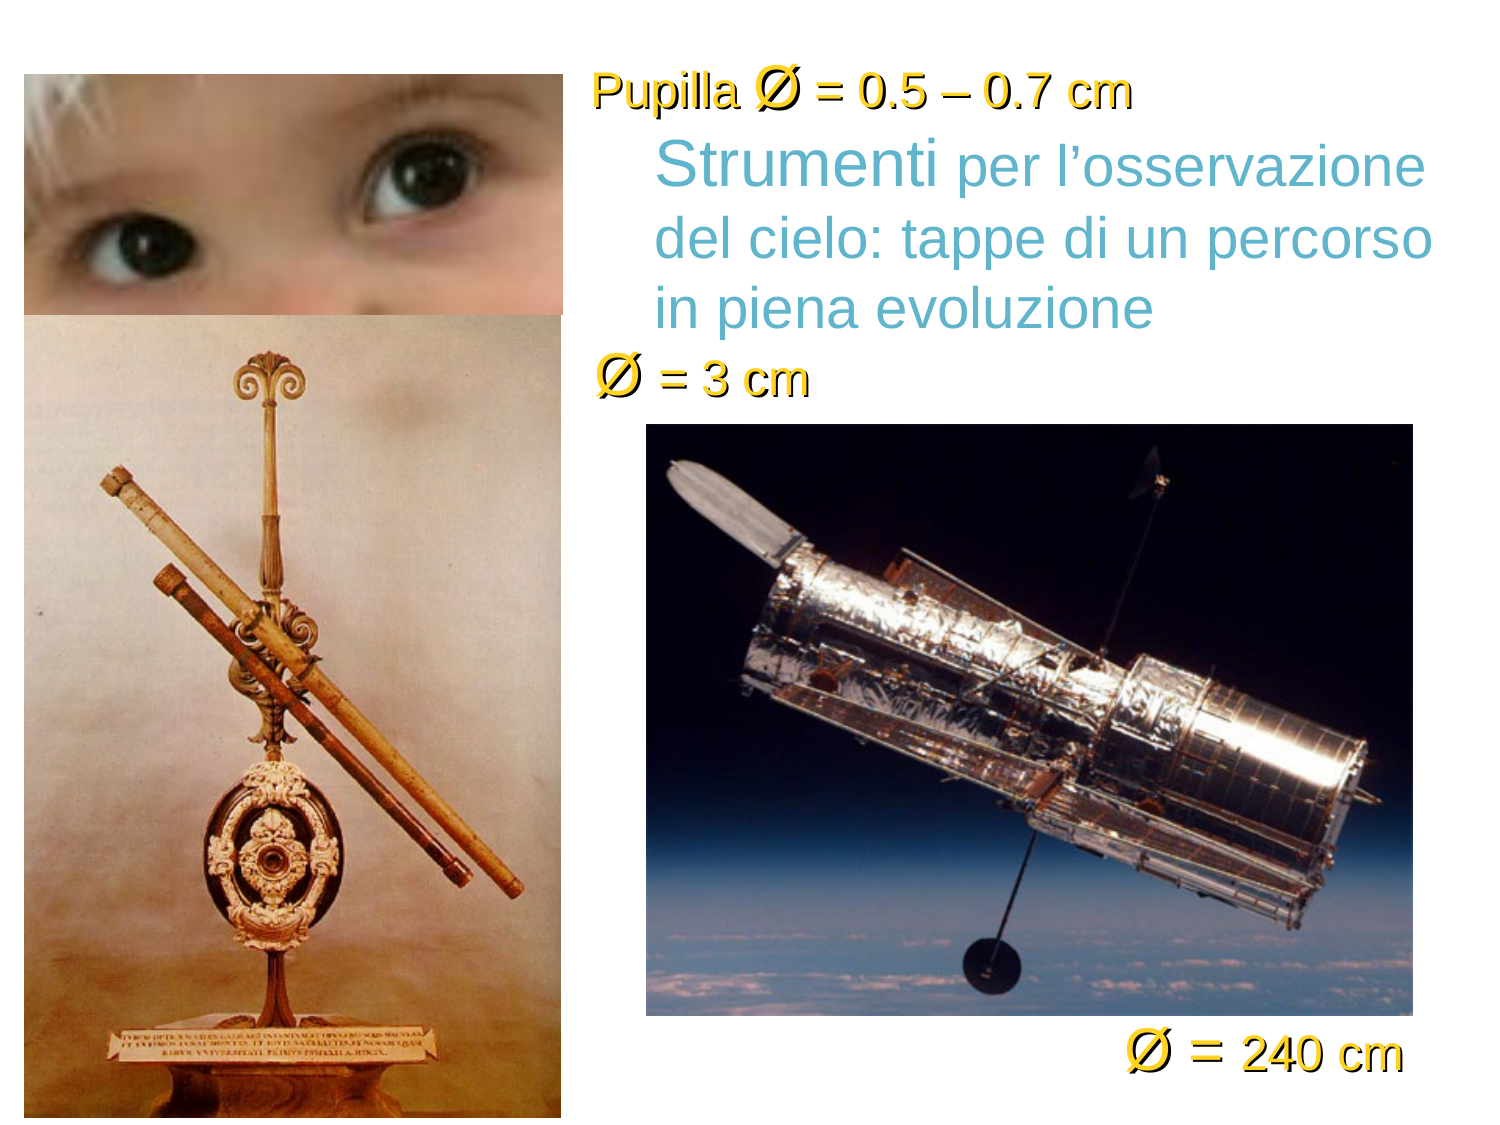

Pupilla Ø = 0.5 – 0.7 cm
Strumenti per l’osservazione
del cielo: tappe di un percorso
in piena evoluzione
Ø = 3 cm
Ø = 240 cm